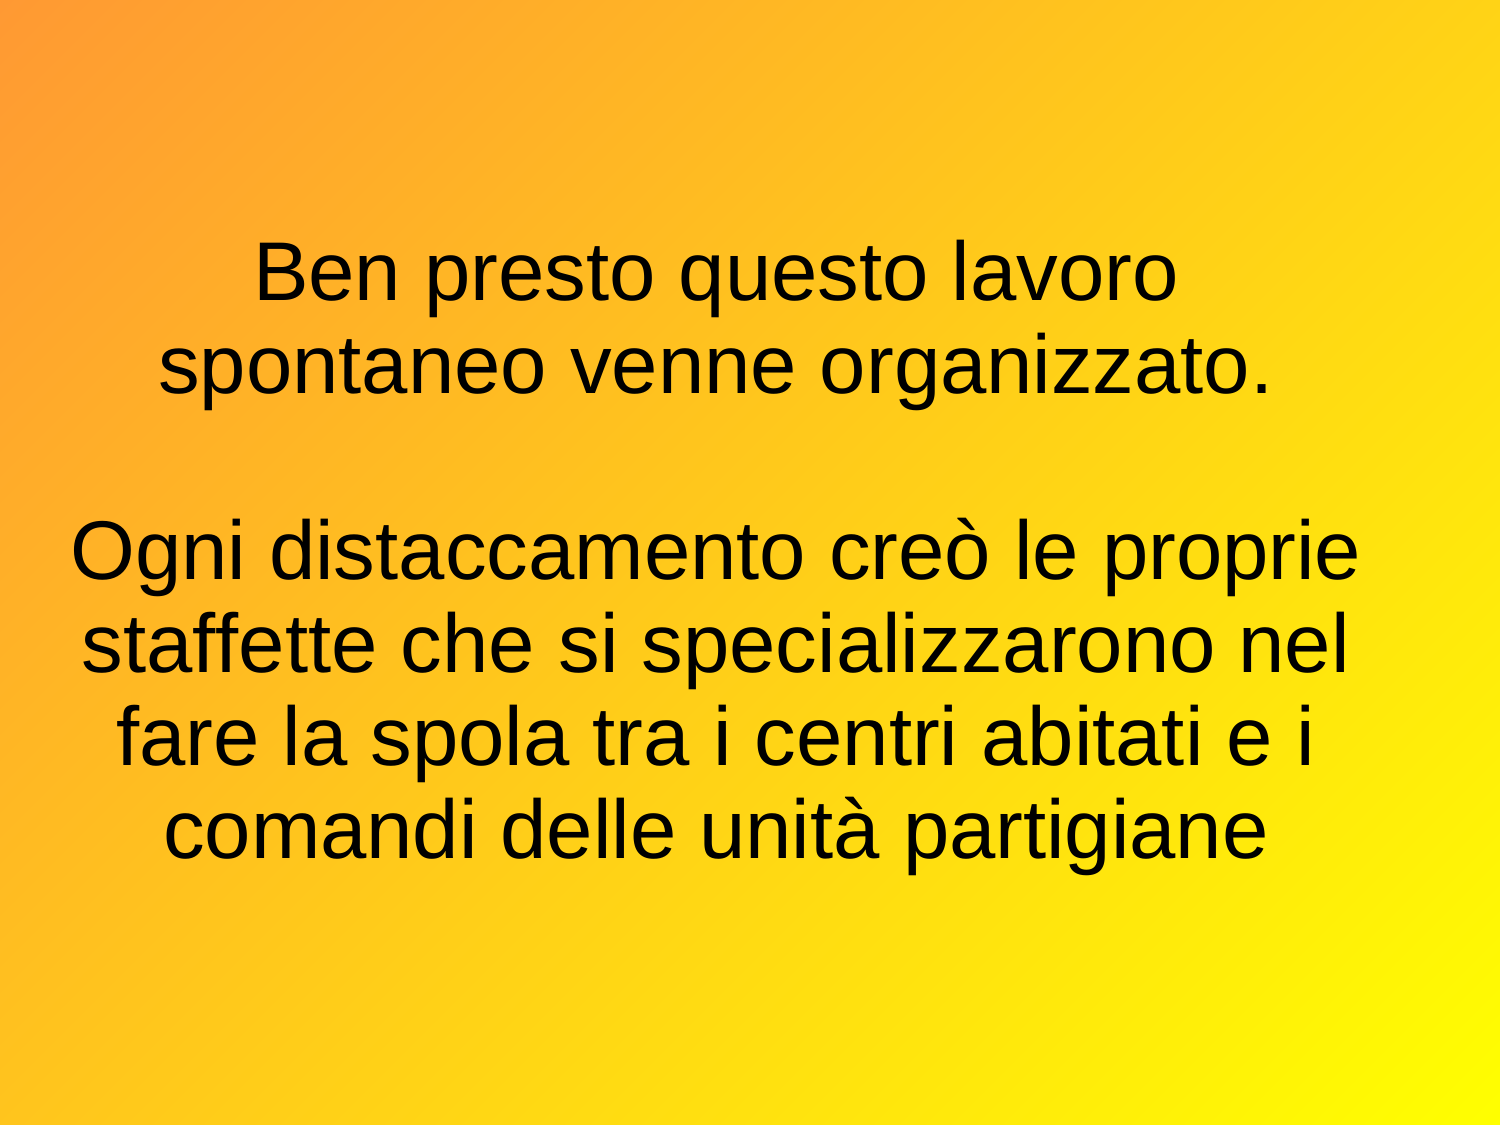

# Ben presto questo lavoro spontaneo venne organizzato. Ogni distaccamento creò le proprie staffette che si specializzarono nel fare la spola tra i centri abitati e i comandi delle unità partigiane